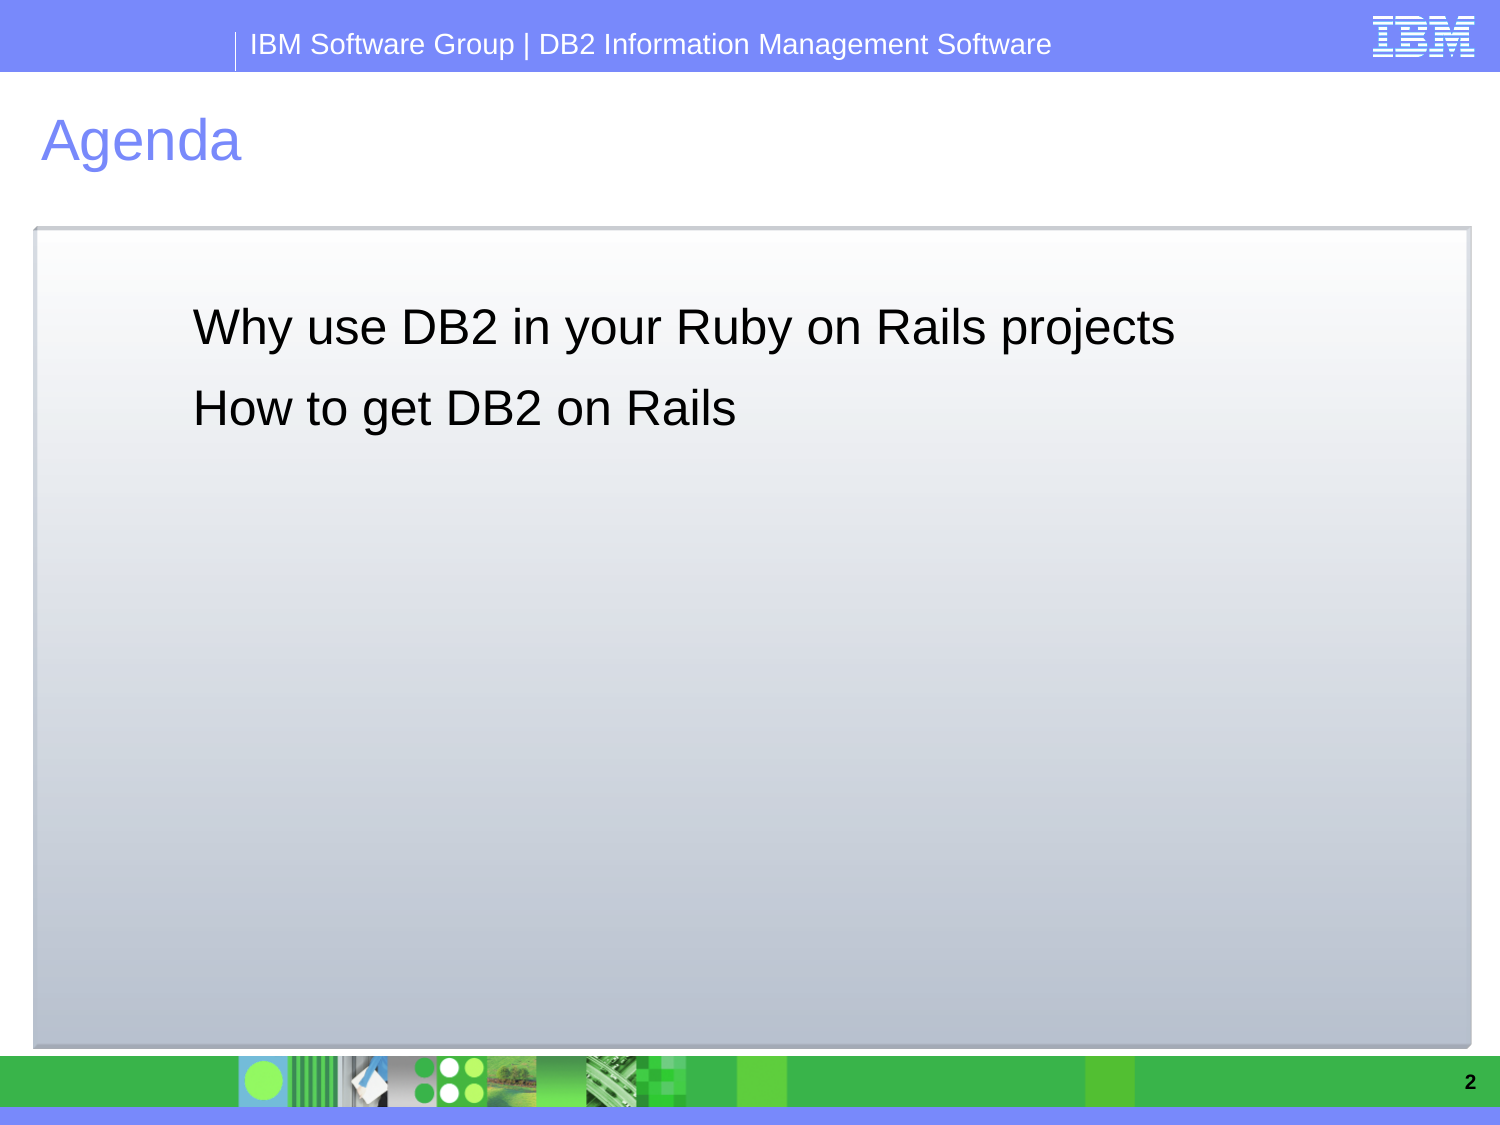

# Agenda
Why use DB2 in your Ruby on Rails projects
How to get DB2 on Rails
2